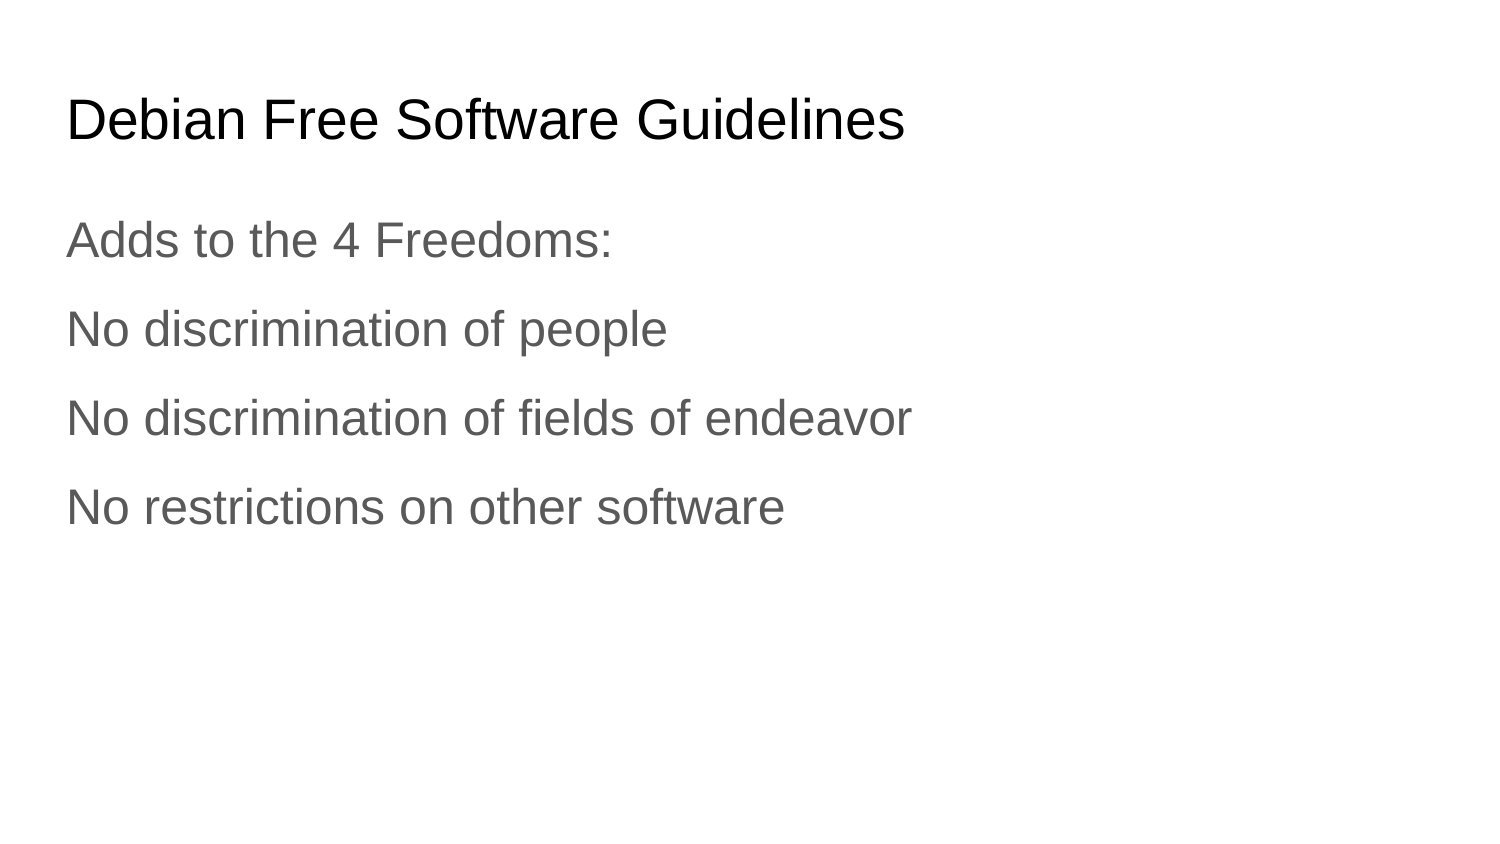

# Debian Free Software Guidelines
Adds to the 4 Freedoms:
No discrimination of people
No discrimination of fields of endeavor
No restrictions on other software